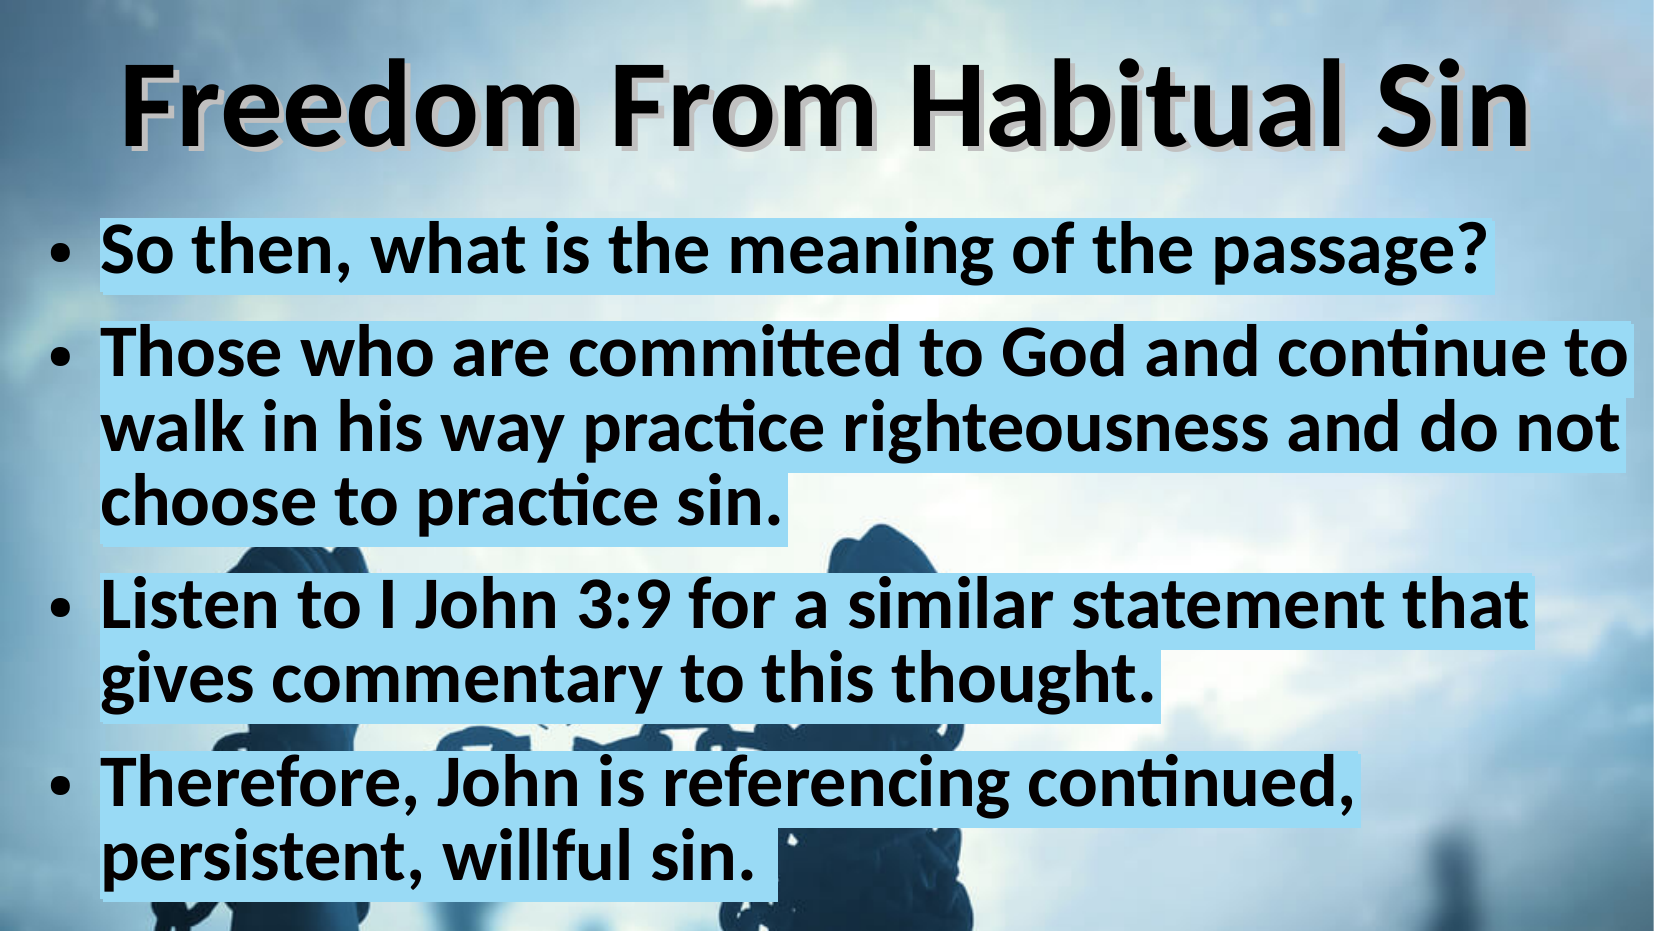

# Freedom From Habitual Sin
So then, what is the meaning of the passage?
Those who are committed to God and continue to walk in his way practice righteousness and do not choose to practice sin.
Listen to I John 3:9 for a similar statement that gives commentary to this thought.
Therefore, John is referencing continued, persistent, willful sin.